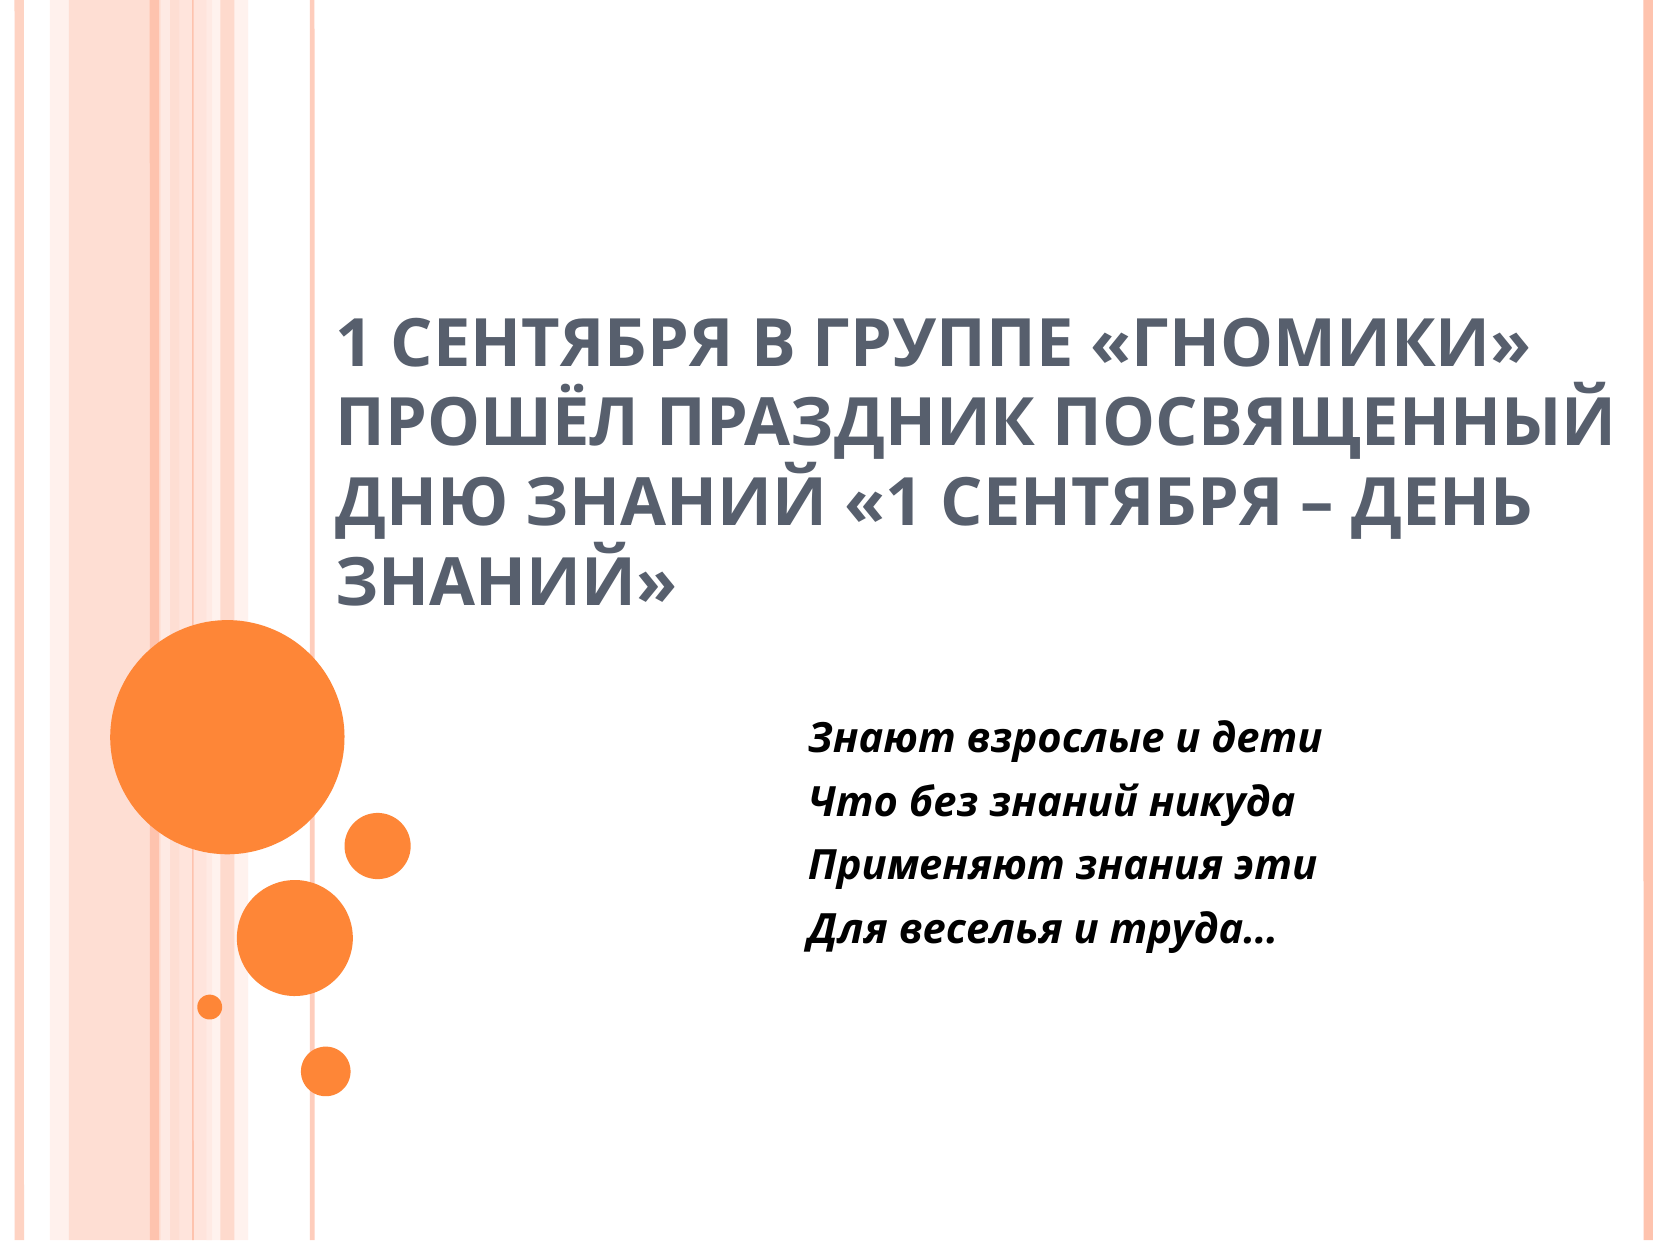

# 1 сентября в группе «Гномики» прошёл праздник посвященный Дню знаний «1 сентября – День знаний»
Знают взрослые и дети
Что без знаний никуда
Применяют знания эти
Для веселья и труда…